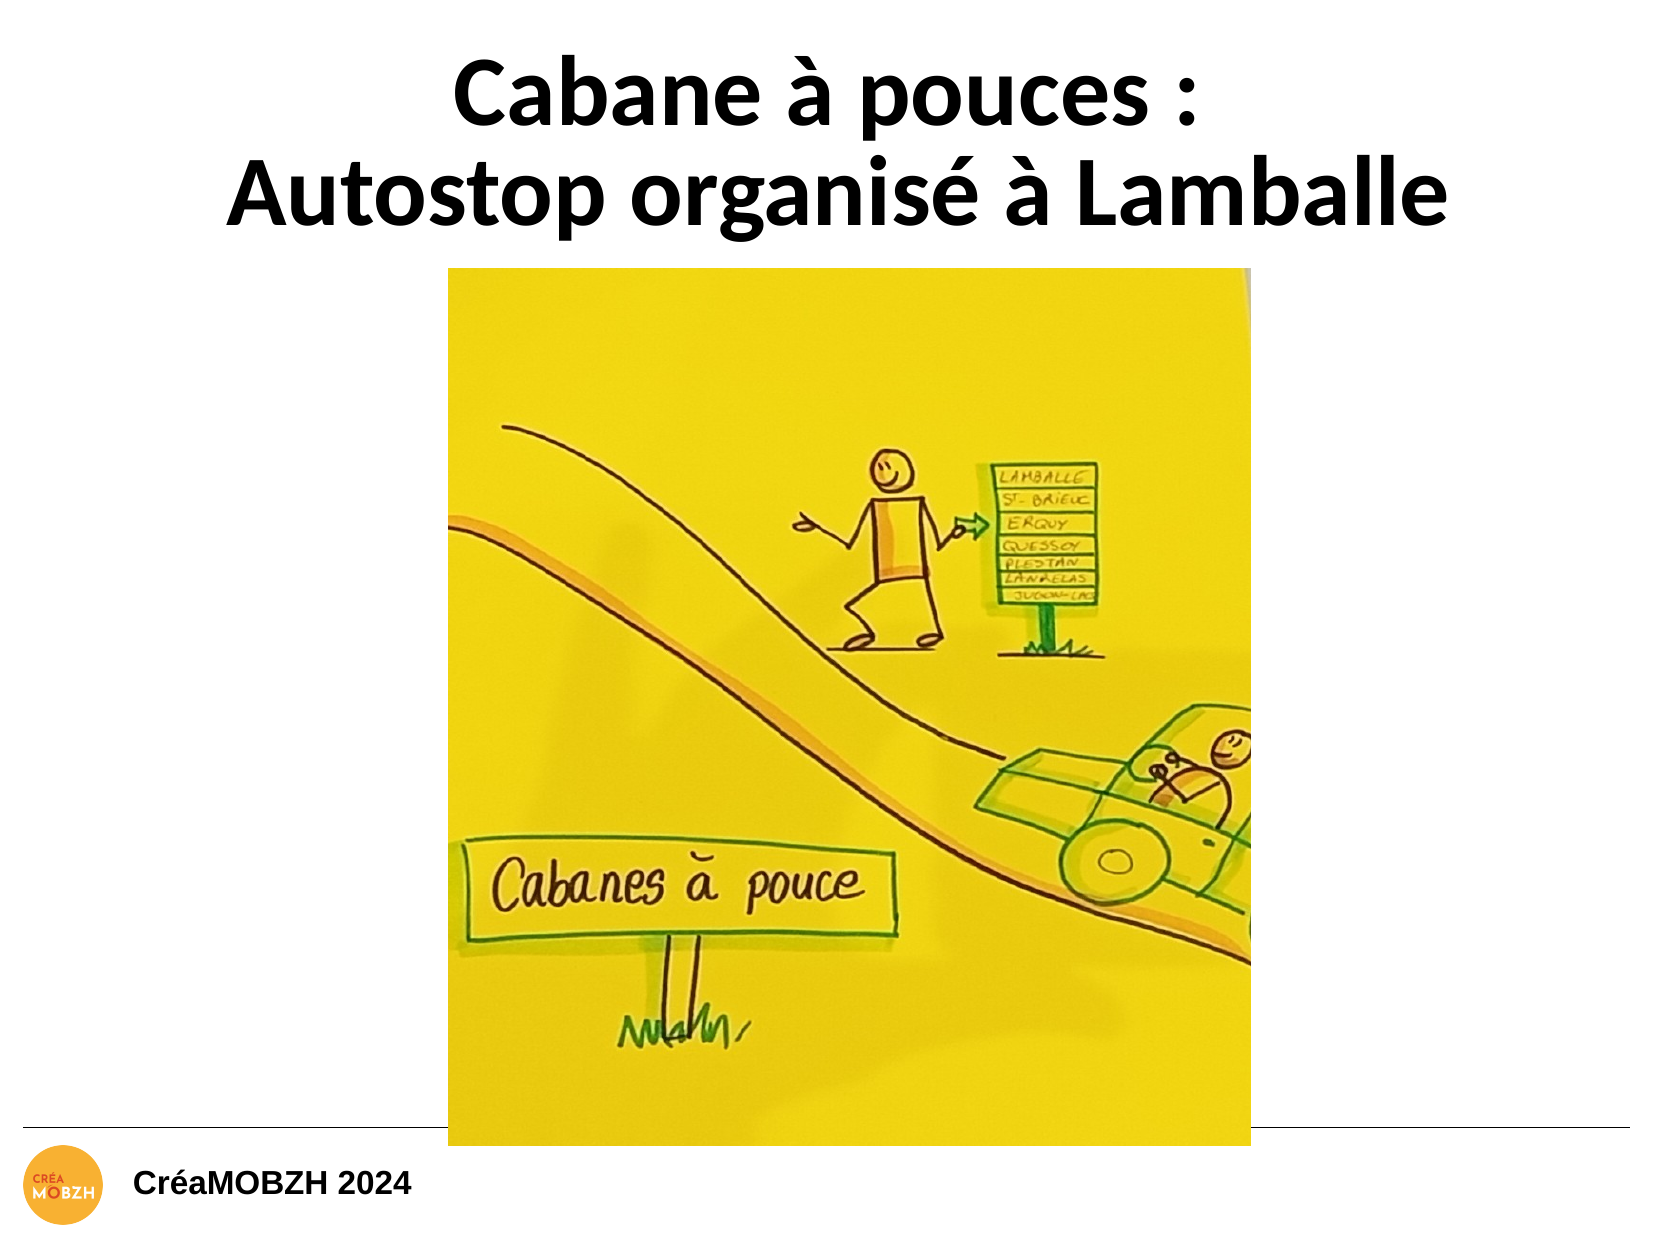

# Cabane à pouces : Autostop organisé à Lamballe
CréaMOBZH 2024